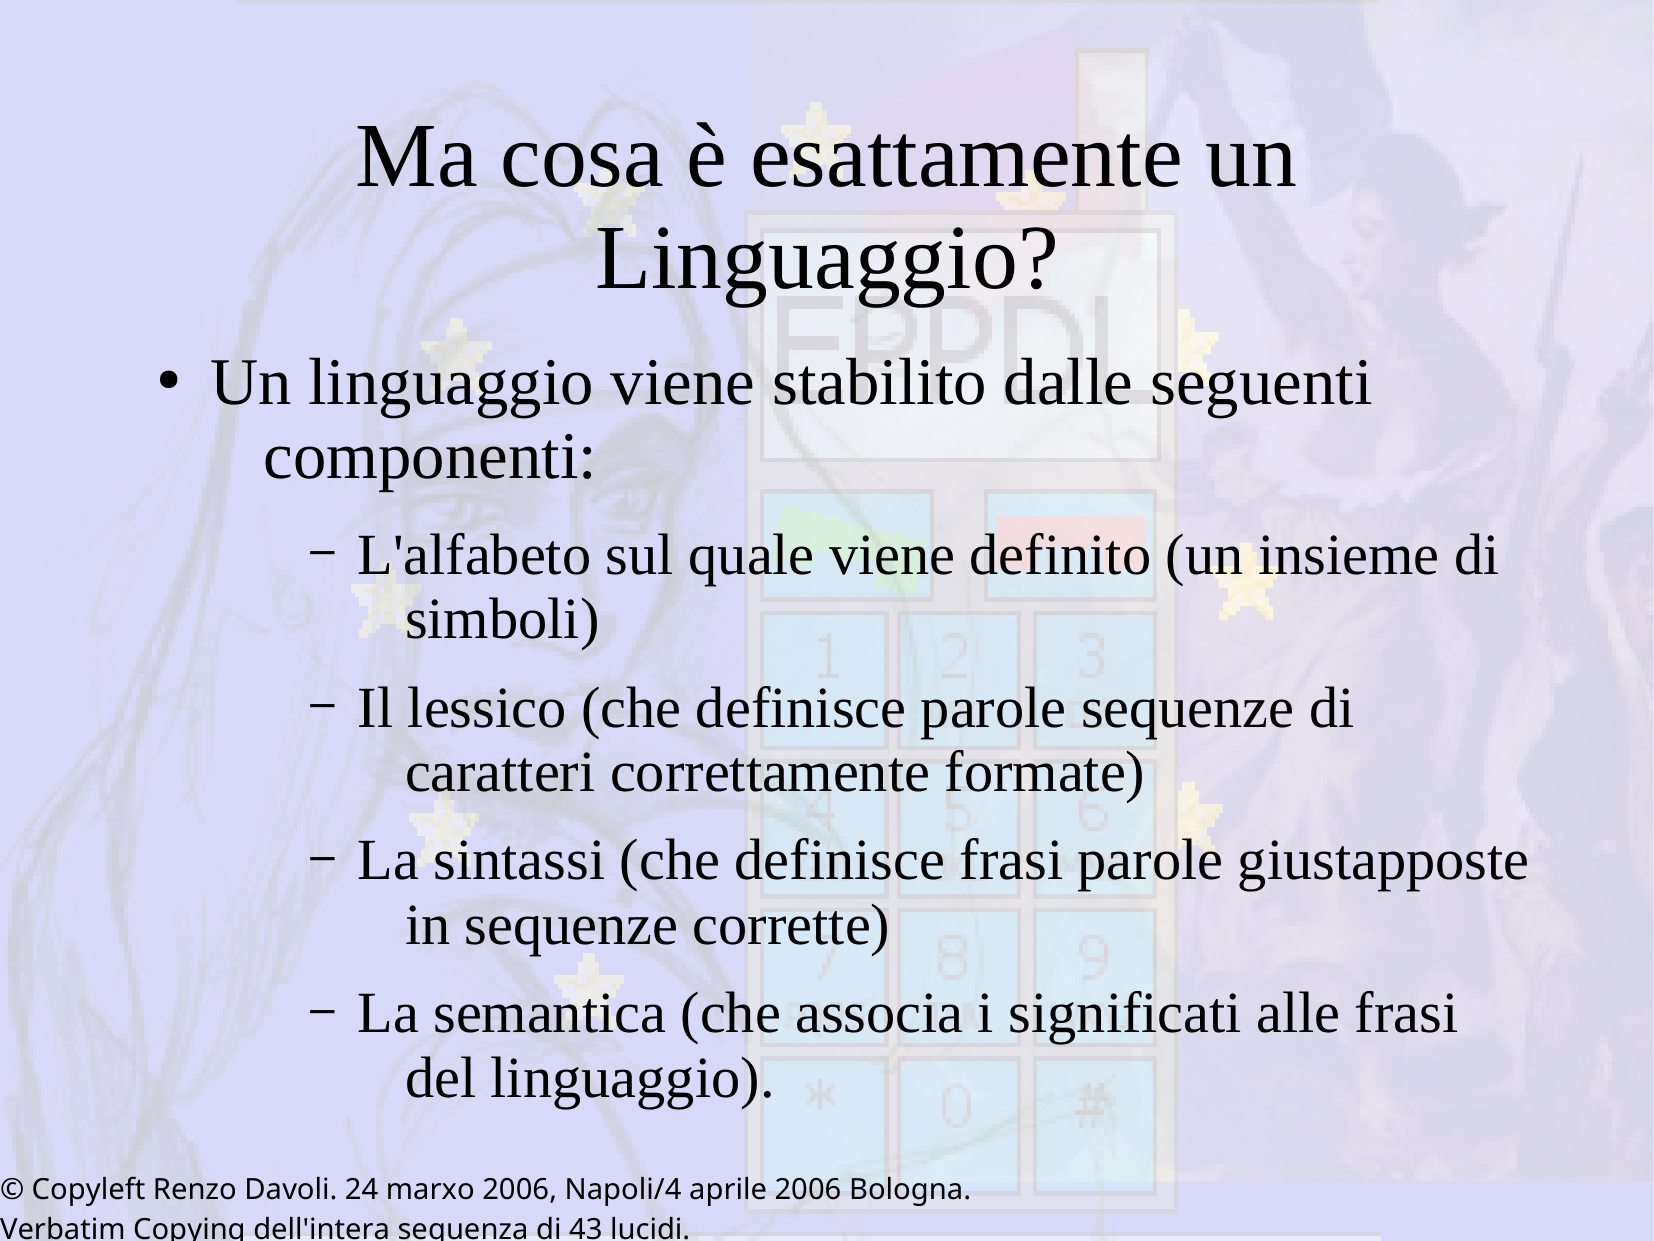

# Ma cosa è esattamente un Linguaggio?
Un linguaggio viene stabilito dalle seguenti componenti:
L'alfabeto sul quale viene definito (un insieme di simboli)
Il lessico (che definisce parole sequenze di caratteri correttamente formate)
La sintassi (che definisce frasi parole giustapposte in sequenze corrette)
La semantica (che associa i significati alle frasi del linguaggio).